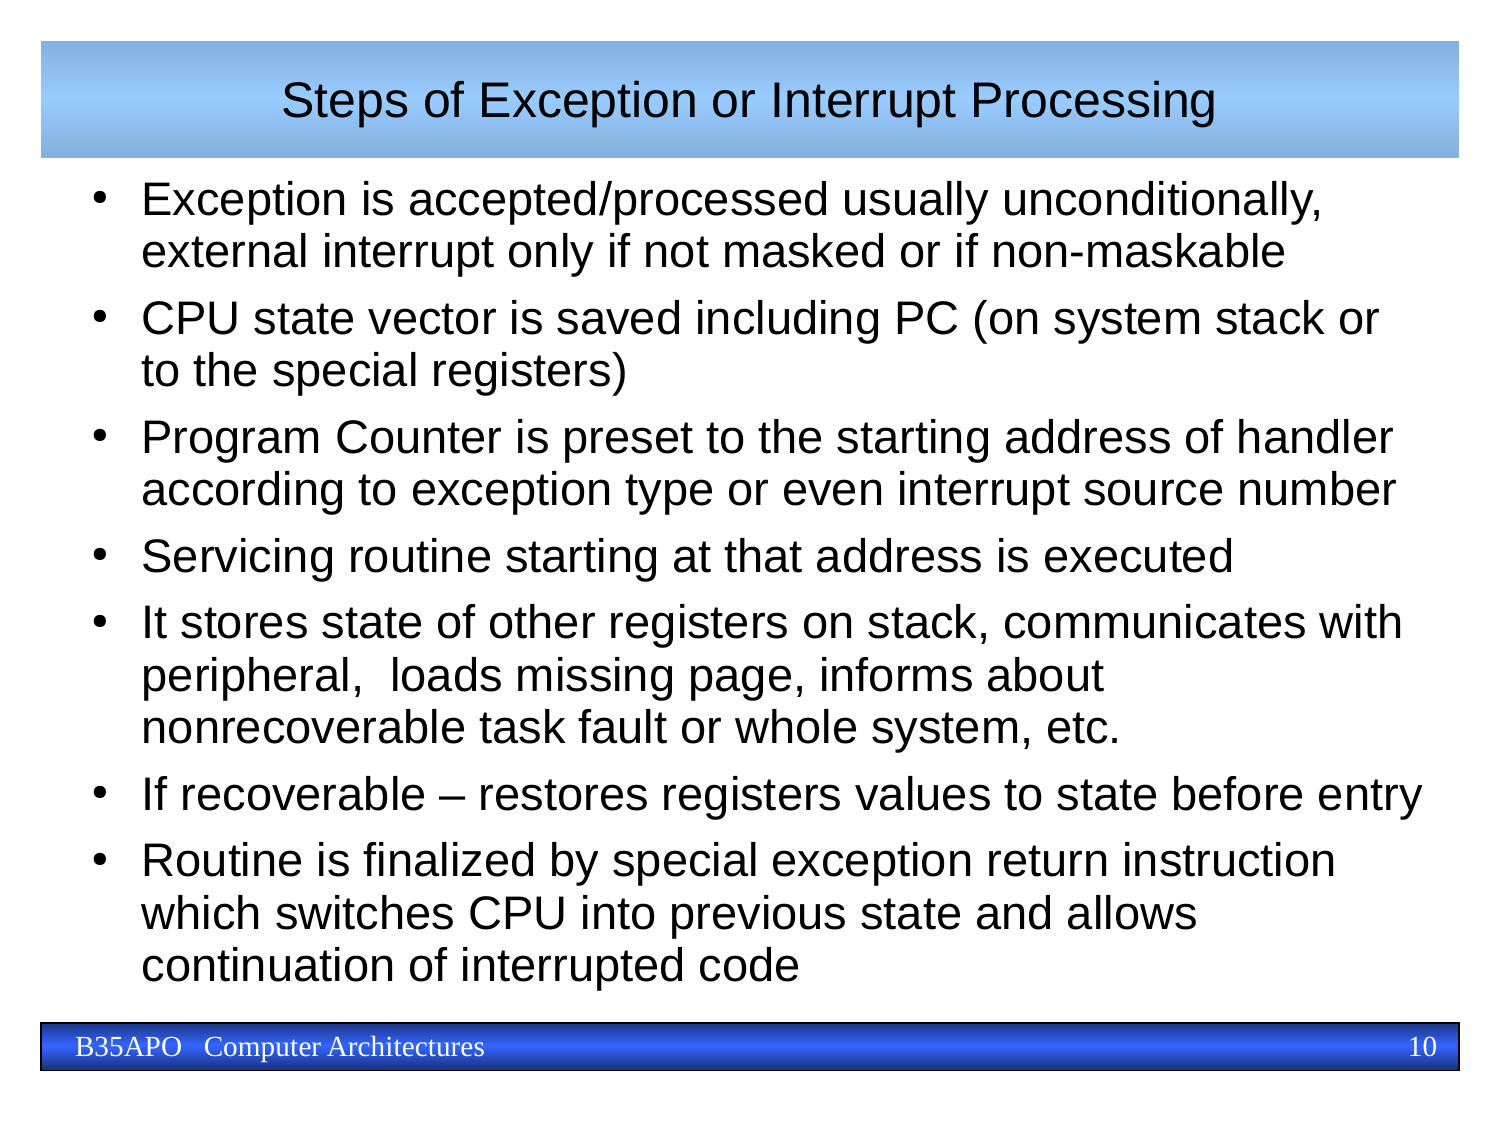

# Steps of Exception or Interrupt Processing
Exception is accepted/processed usually unconditionally, external interrupt only if not masked or if non-maskable
CPU state vector is saved including PC (on system stack or to the special registers)
Program Counter is preset to the starting address of handler according to exception type or even interrupt source number
Servicing routine starting at that address is executed
It stores state of other registers on stack, communicates with peripheral, loads missing page, informs about nonrecoverable task fault or whole system, etc.
If recoverable – restores registers values to state before entry
Routine is finalized by special exception return instruction which switches CPU into previous state and allows continuation of interrupted code
B35APO Computer Architectures
10